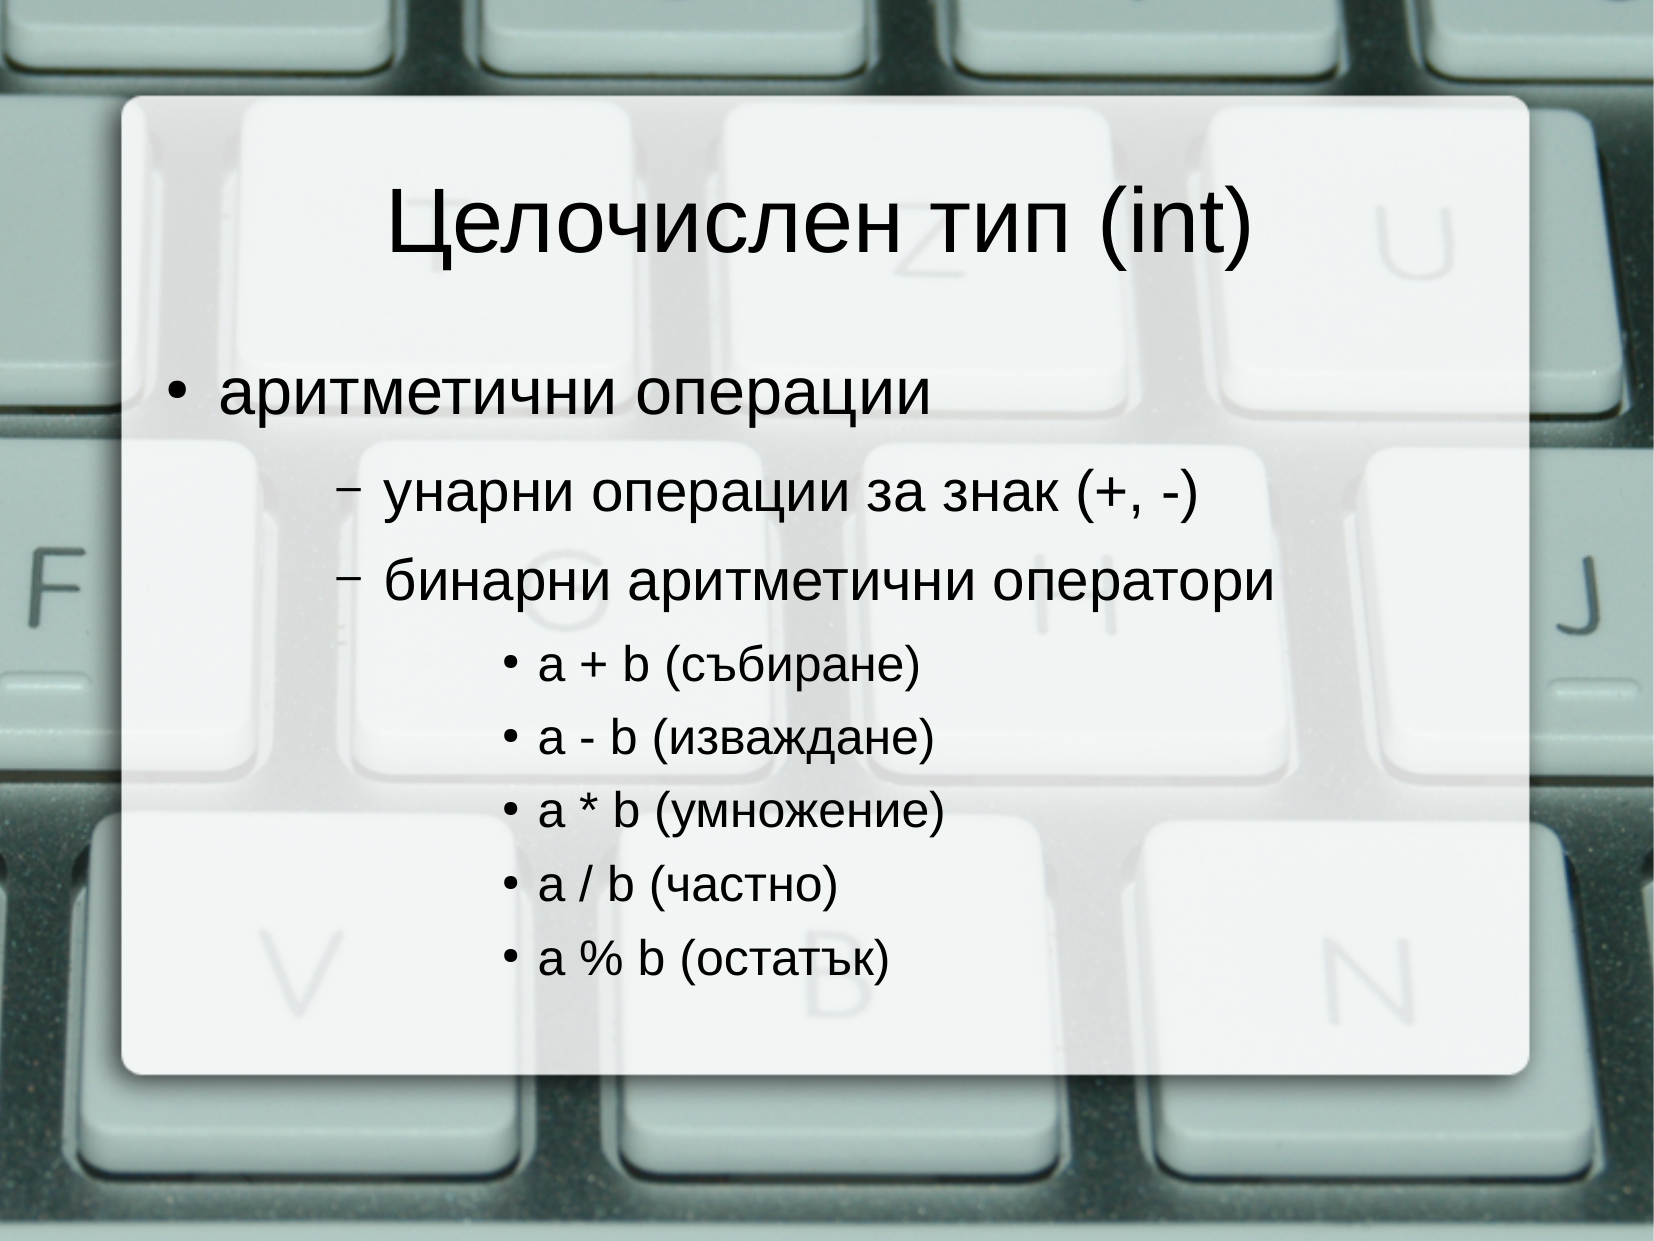

# Целочислен тип (int)
аритметични операции
унарни операции за знак (+, -)
бинарни аритметични оператори
a + b (събиране)
a - b (изваждане)
a * b (умножение)
a / b (частно)
a % b (остатък)